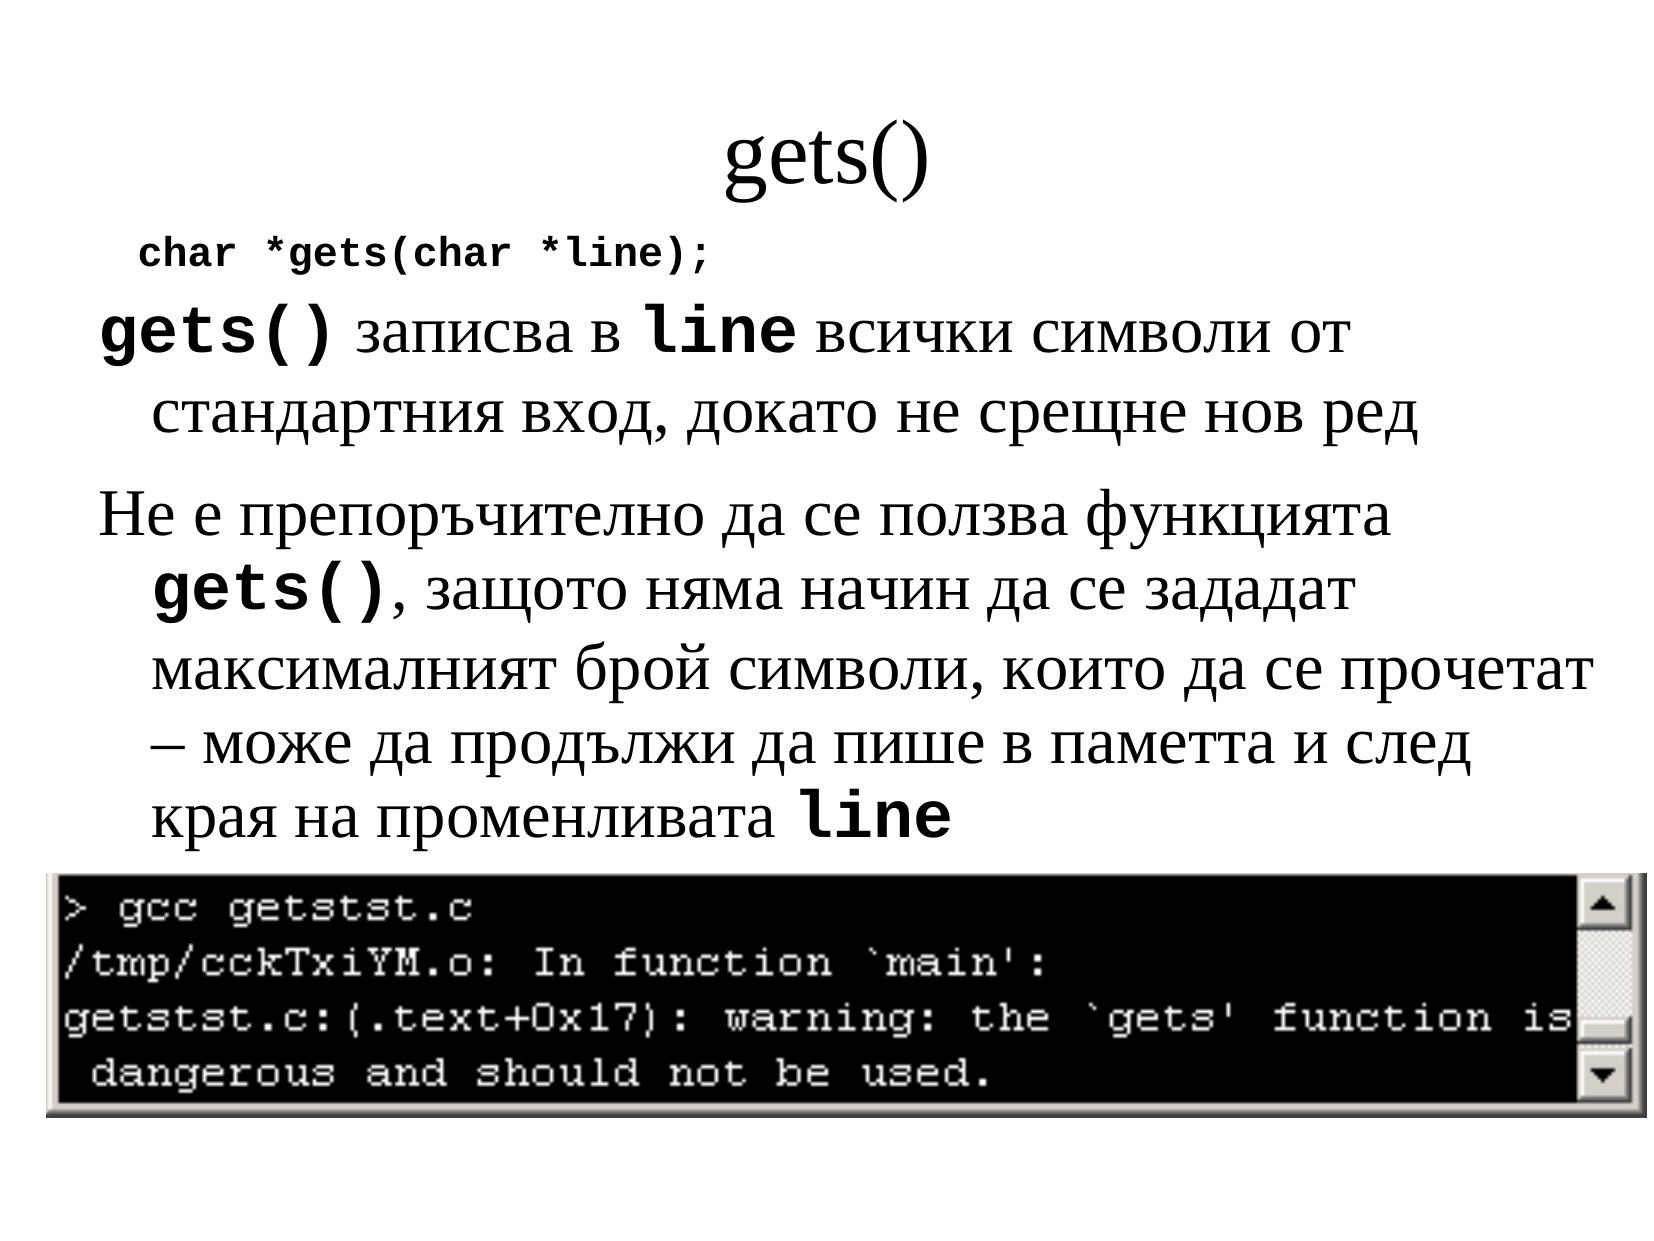

# gets()
char *gets(char *line);
gets() записва в line всички символи от стандартния вход, докато не срещне нов ред
Не е препоръчително да се ползва функцията gets(), защото няма начин да се зададат максималният брой символи, които да се прочетат – може да продължи да пише в паметта и след края на променливата line